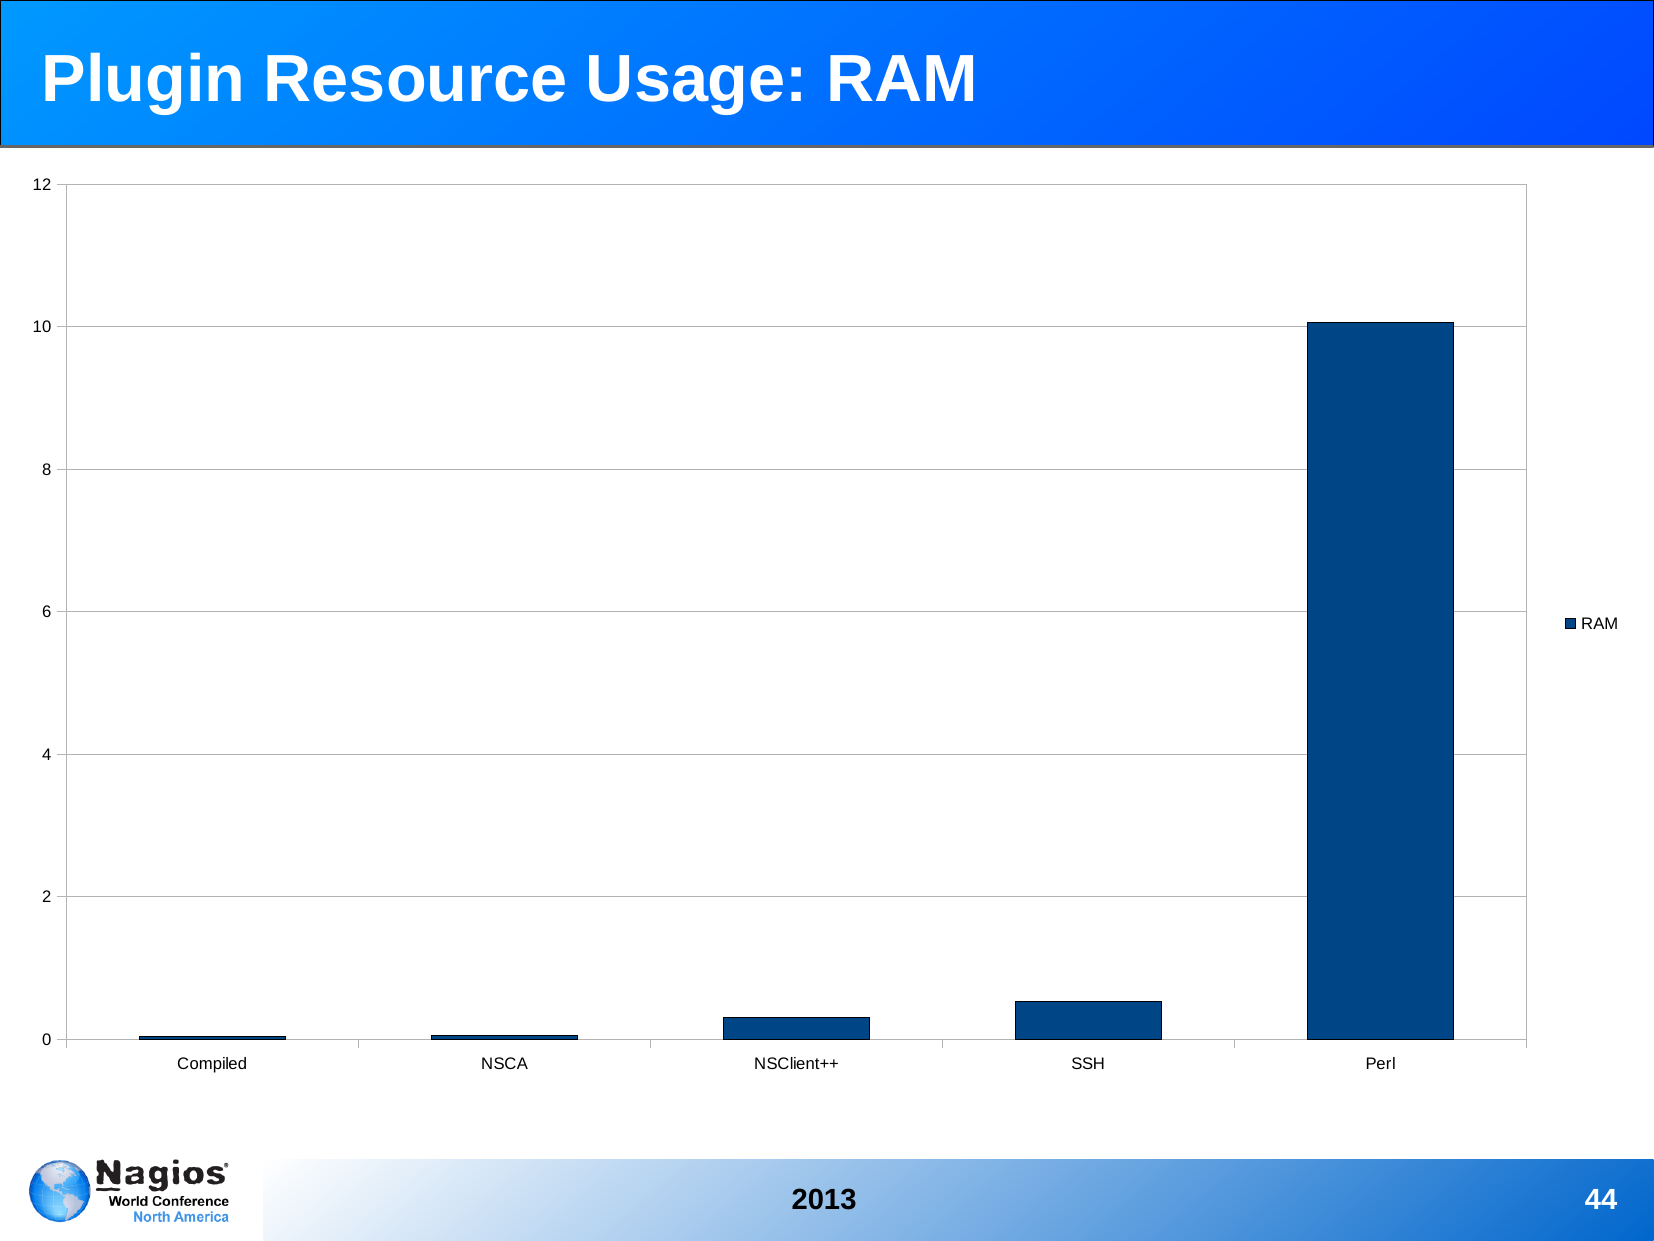

# Plugin Resource Usage: RAM
### Chart
| Category | RAM |
|---|---|
| Compiled | 0.042 |
| NSCA | 0.046 |
| NSClient++ | 0.3 |
| SSH | 0.52 |
| Perl | 10.05 |2011
44